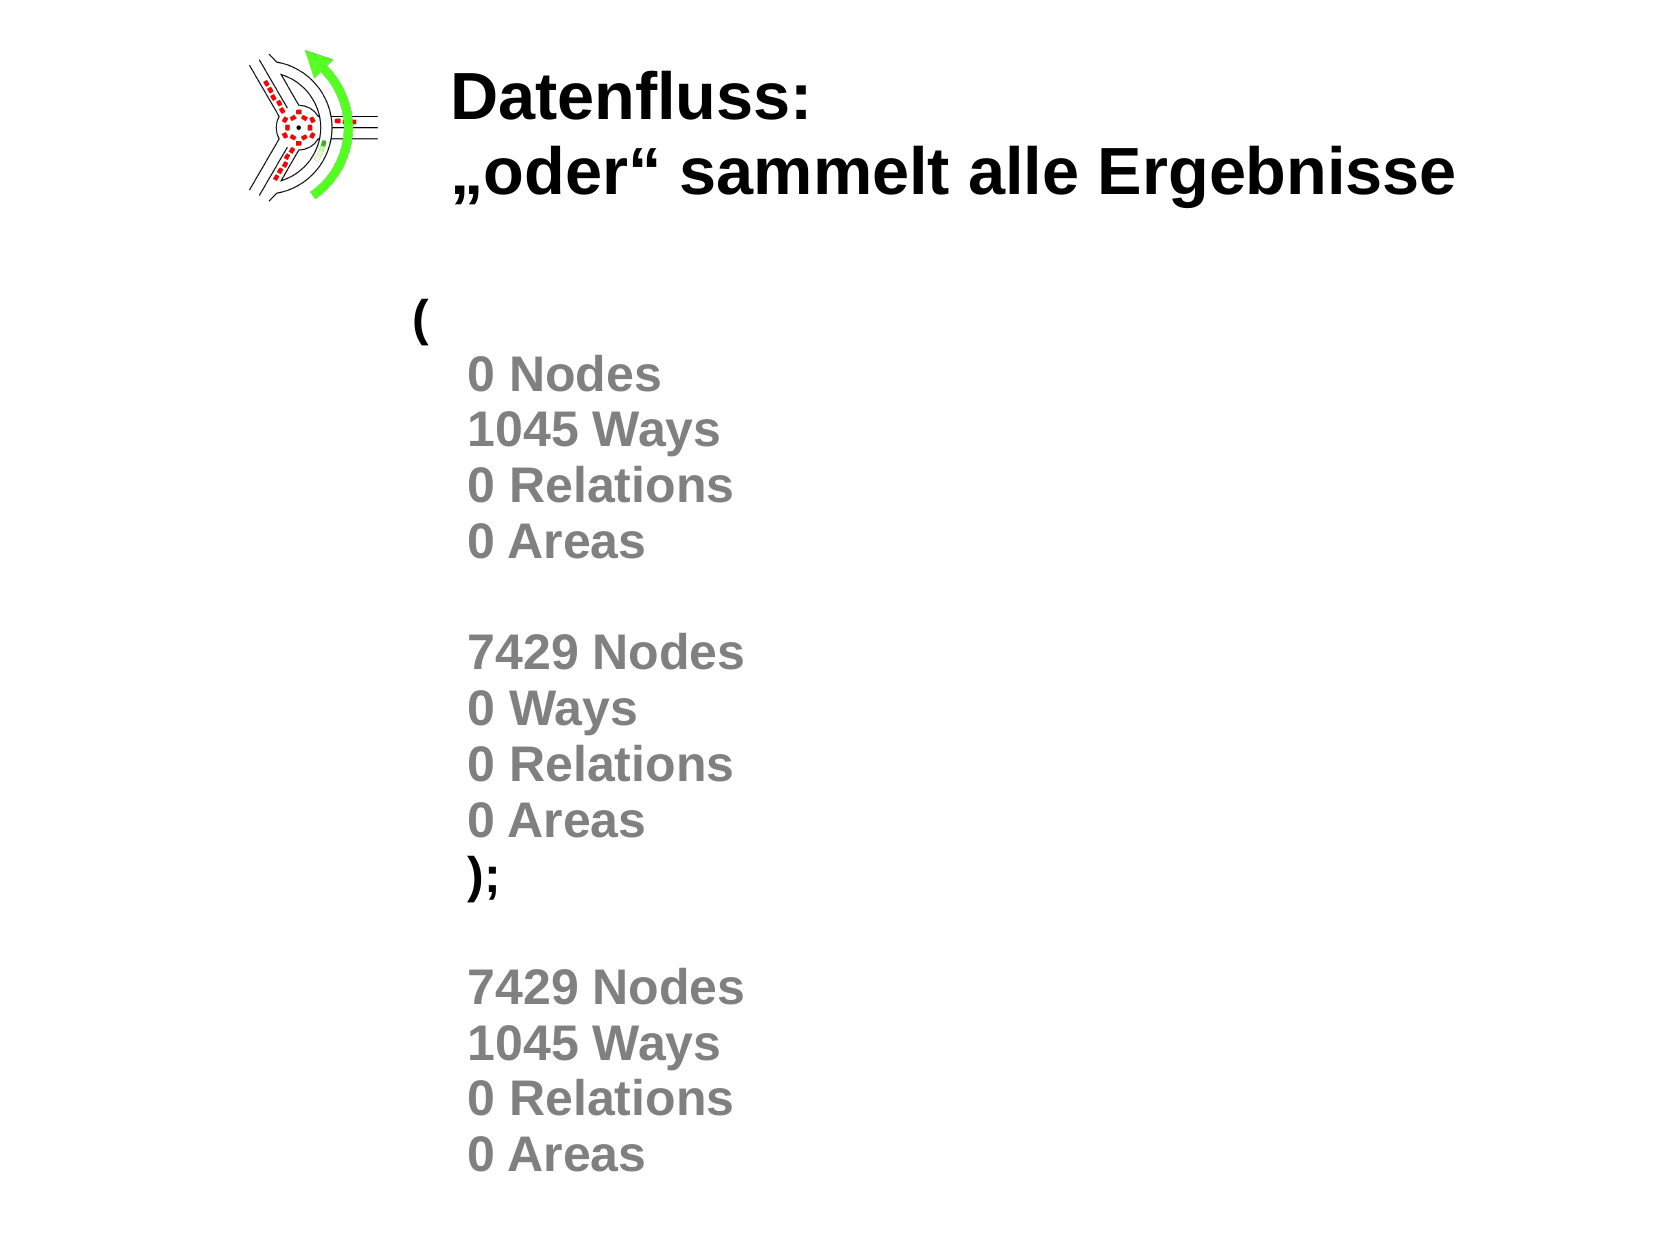

Datenfluss:
„oder“ sammelt alle Ergebnisse
(
 0 Nodes
 1045 Ways
 0 Relations
 0 Areas
 7429 Nodes
 0 Ways
 0 Relations
 0 Areas
 );
 7429 Nodes
 1045 Ways
 0 Relations
 0 Areas